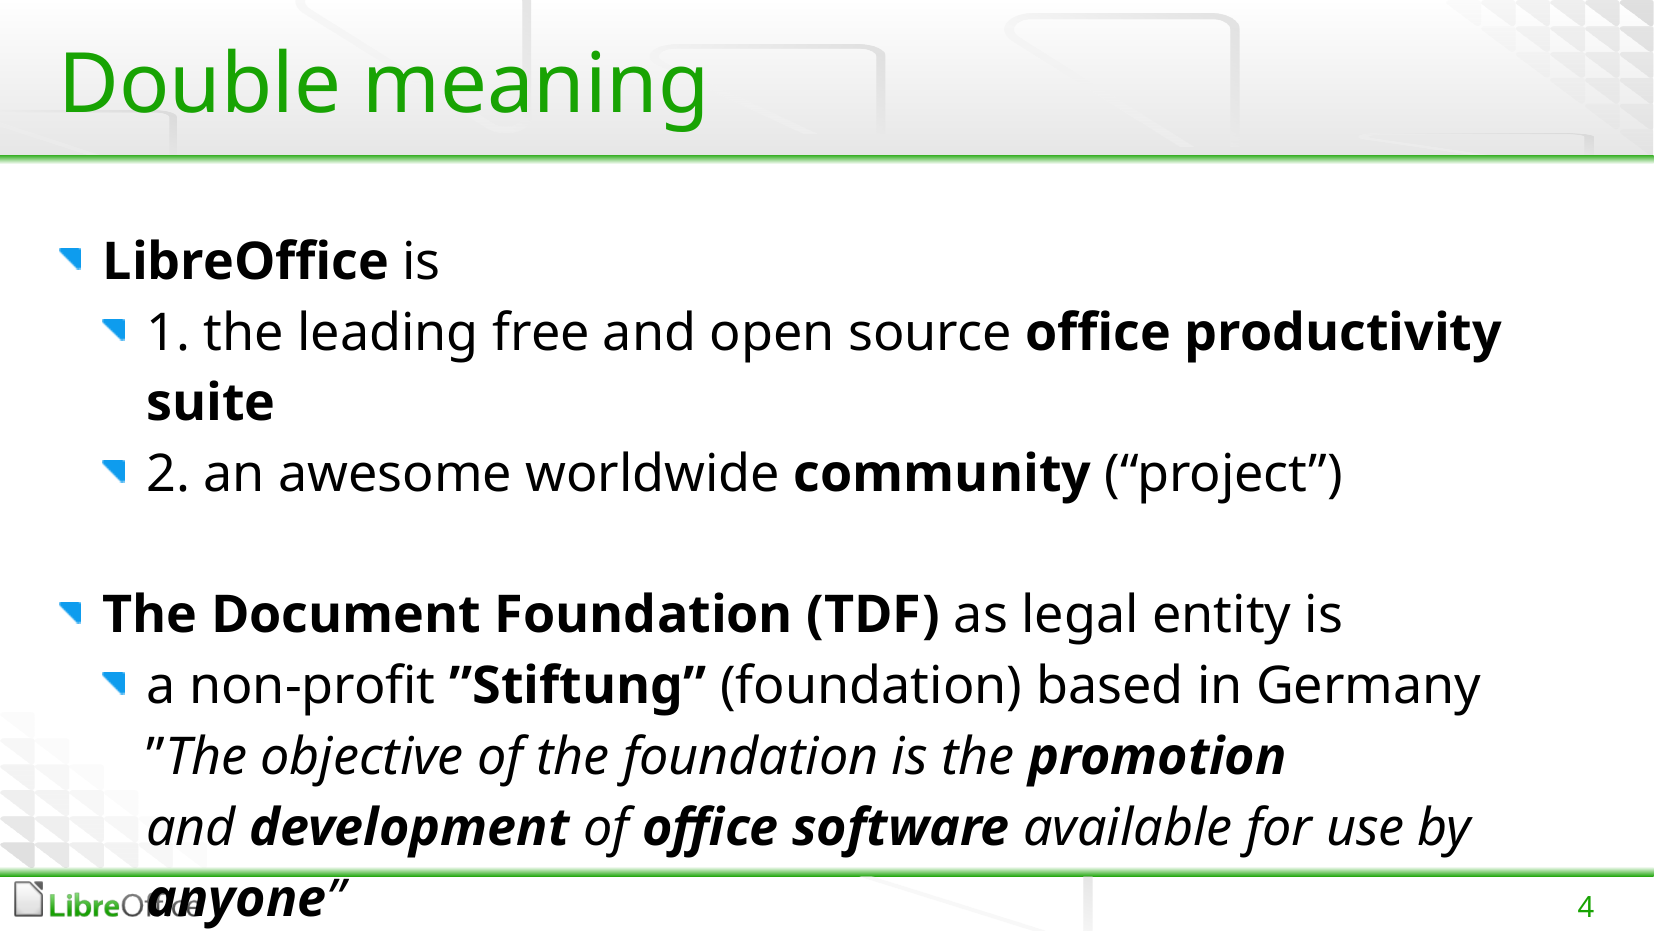

# Double meaning
LibreOffice is
1. the leading free and open source office productivity suite
2. an awesome worldwide community (“project”)
The Document Foundation (TDF) as legal entity is
a non-profit ”Stiftung” (foundation) based in Germany
”The objective of the foundation is the promotion
and development of office software available for use by anyone”
does not contain a product name on purpose
4